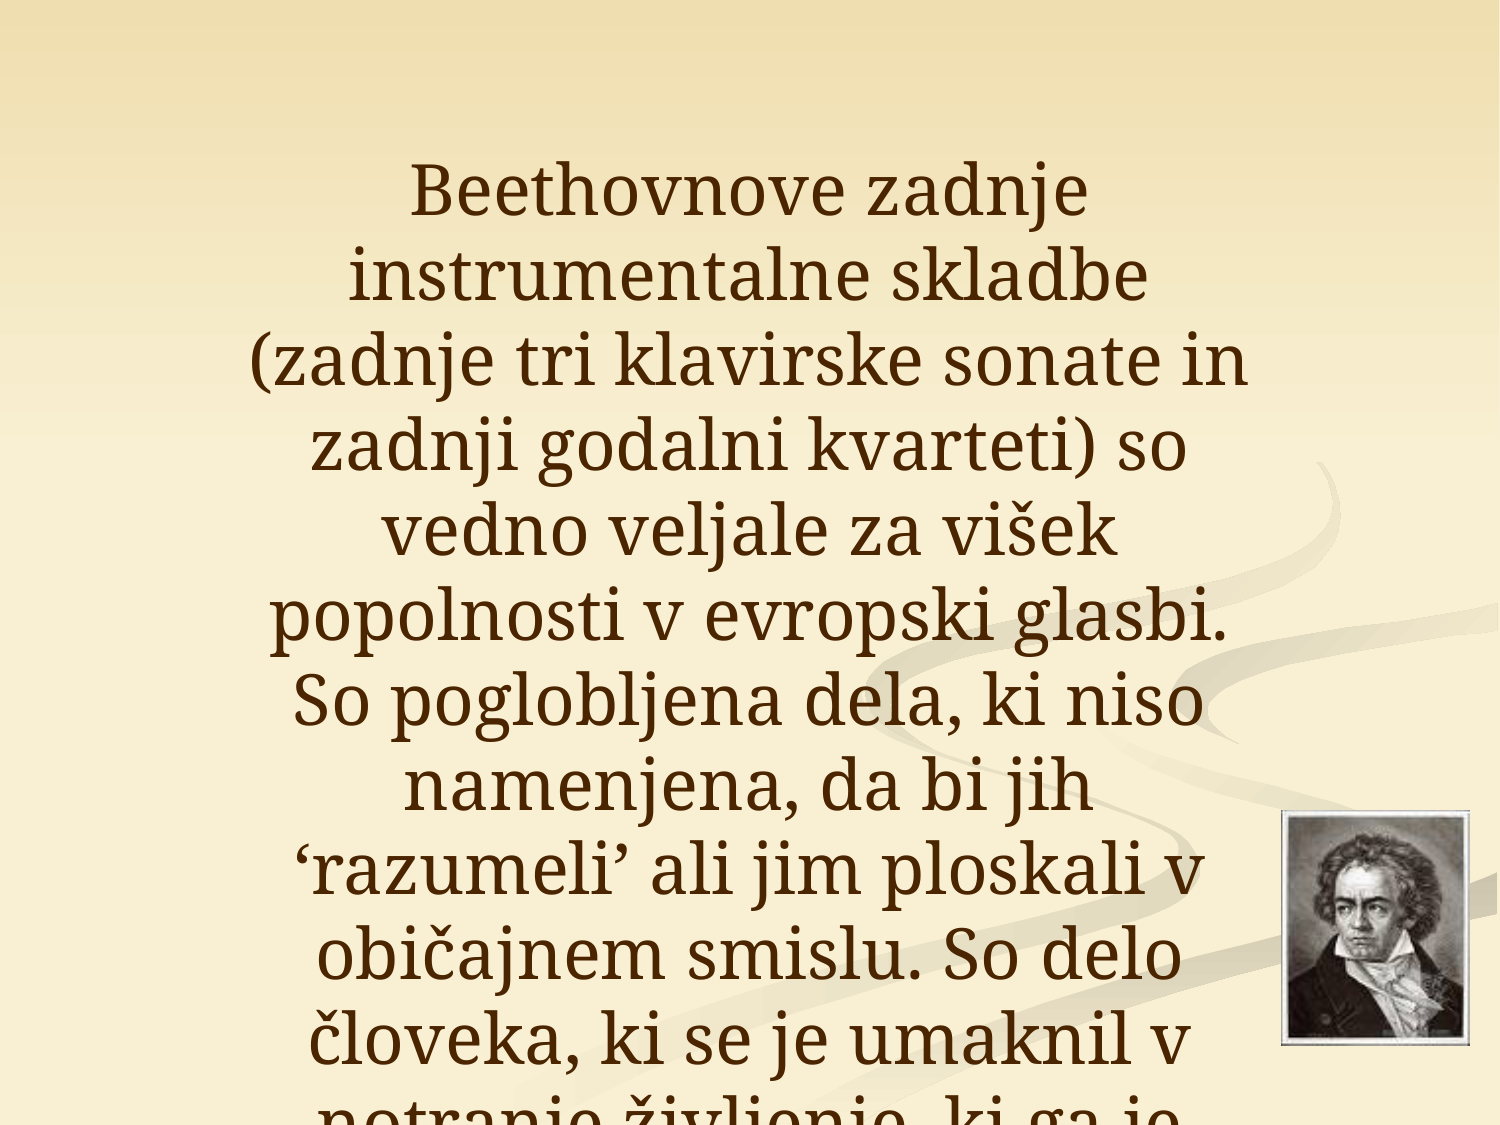

# Beethovnove zadnje instrumentalne skladbe (zadnje tri klavirske sonate in zadnji godalni kvarteti) so vedno veljale za višek popolnosti v evropski glasbi. So poglobljena dela, ki niso namenjena, da bi jih ‘razumeli’ ali jim ploskali v običajnem smislu. So delo človeka, ki se je umaknil v notranje življenje, ki ga je lahko izrazil le s čisto umetnostjo.